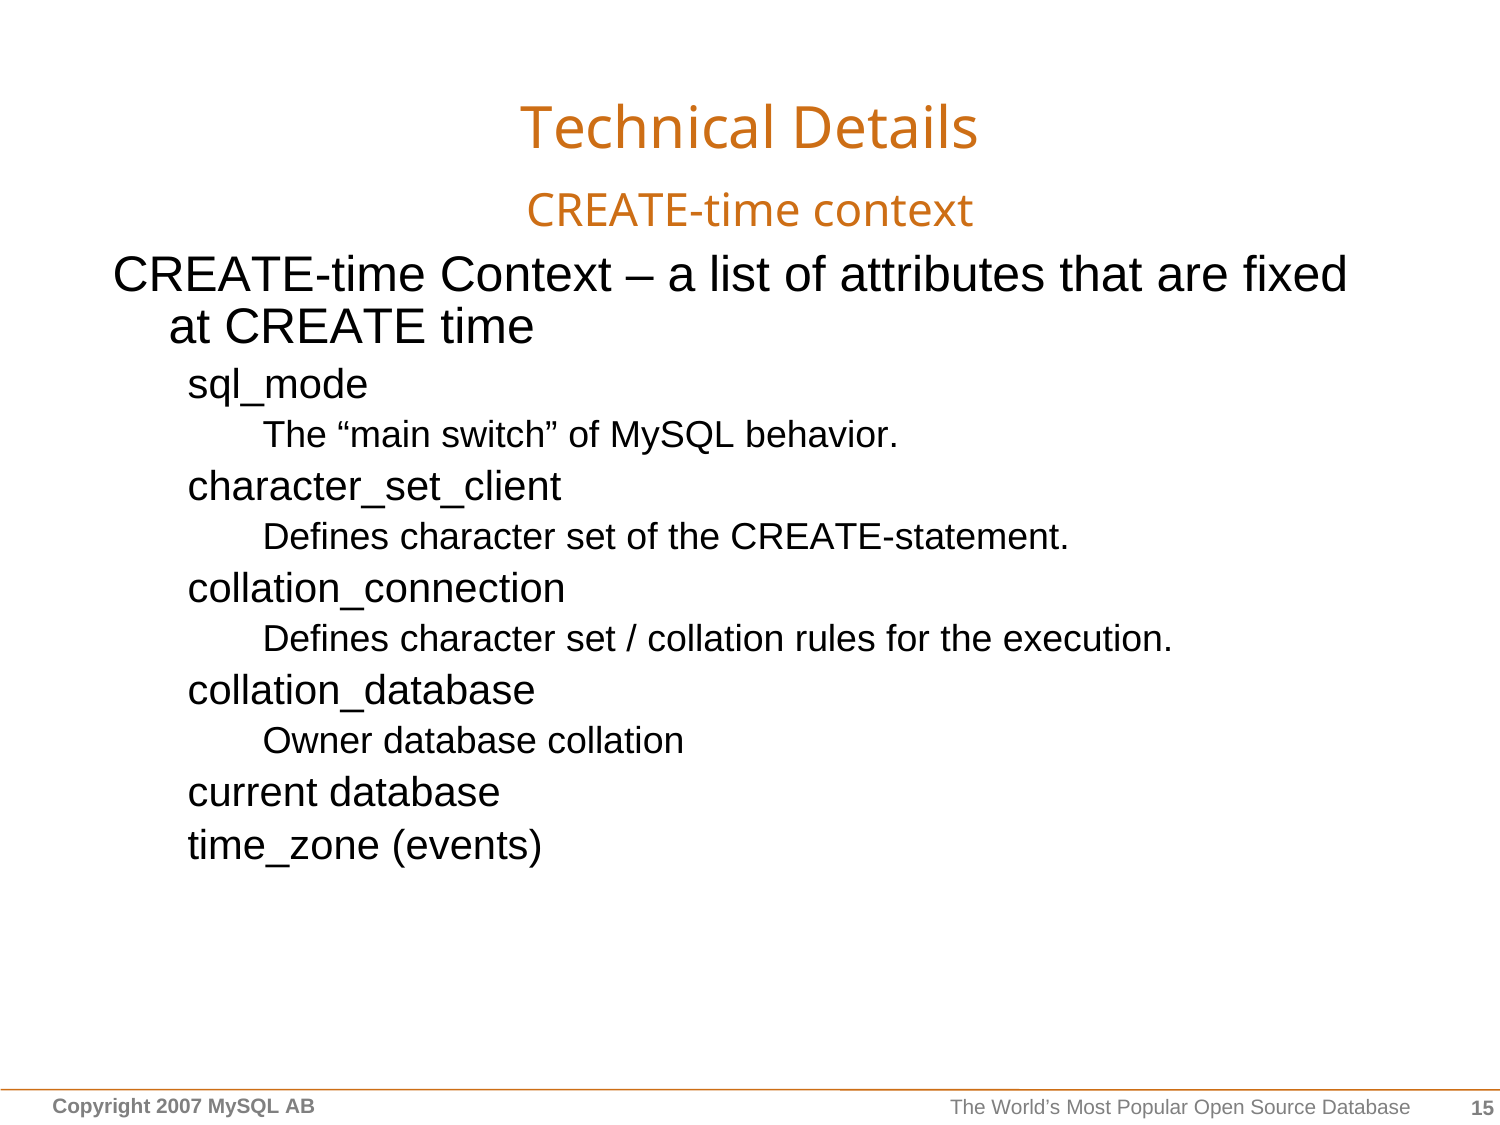

# Technical Details CREATE-time context
CREATE-time Context – a list of attributes that are fixed at CREATE time
sql_mode
The “main switch” of MySQL behavior.
character_set_client
Defines character set of the CREATE-statement.
collation_connection
Defines character set / collation rules for the execution.
collation_database
Owner database collation
current database
time_zone (events)